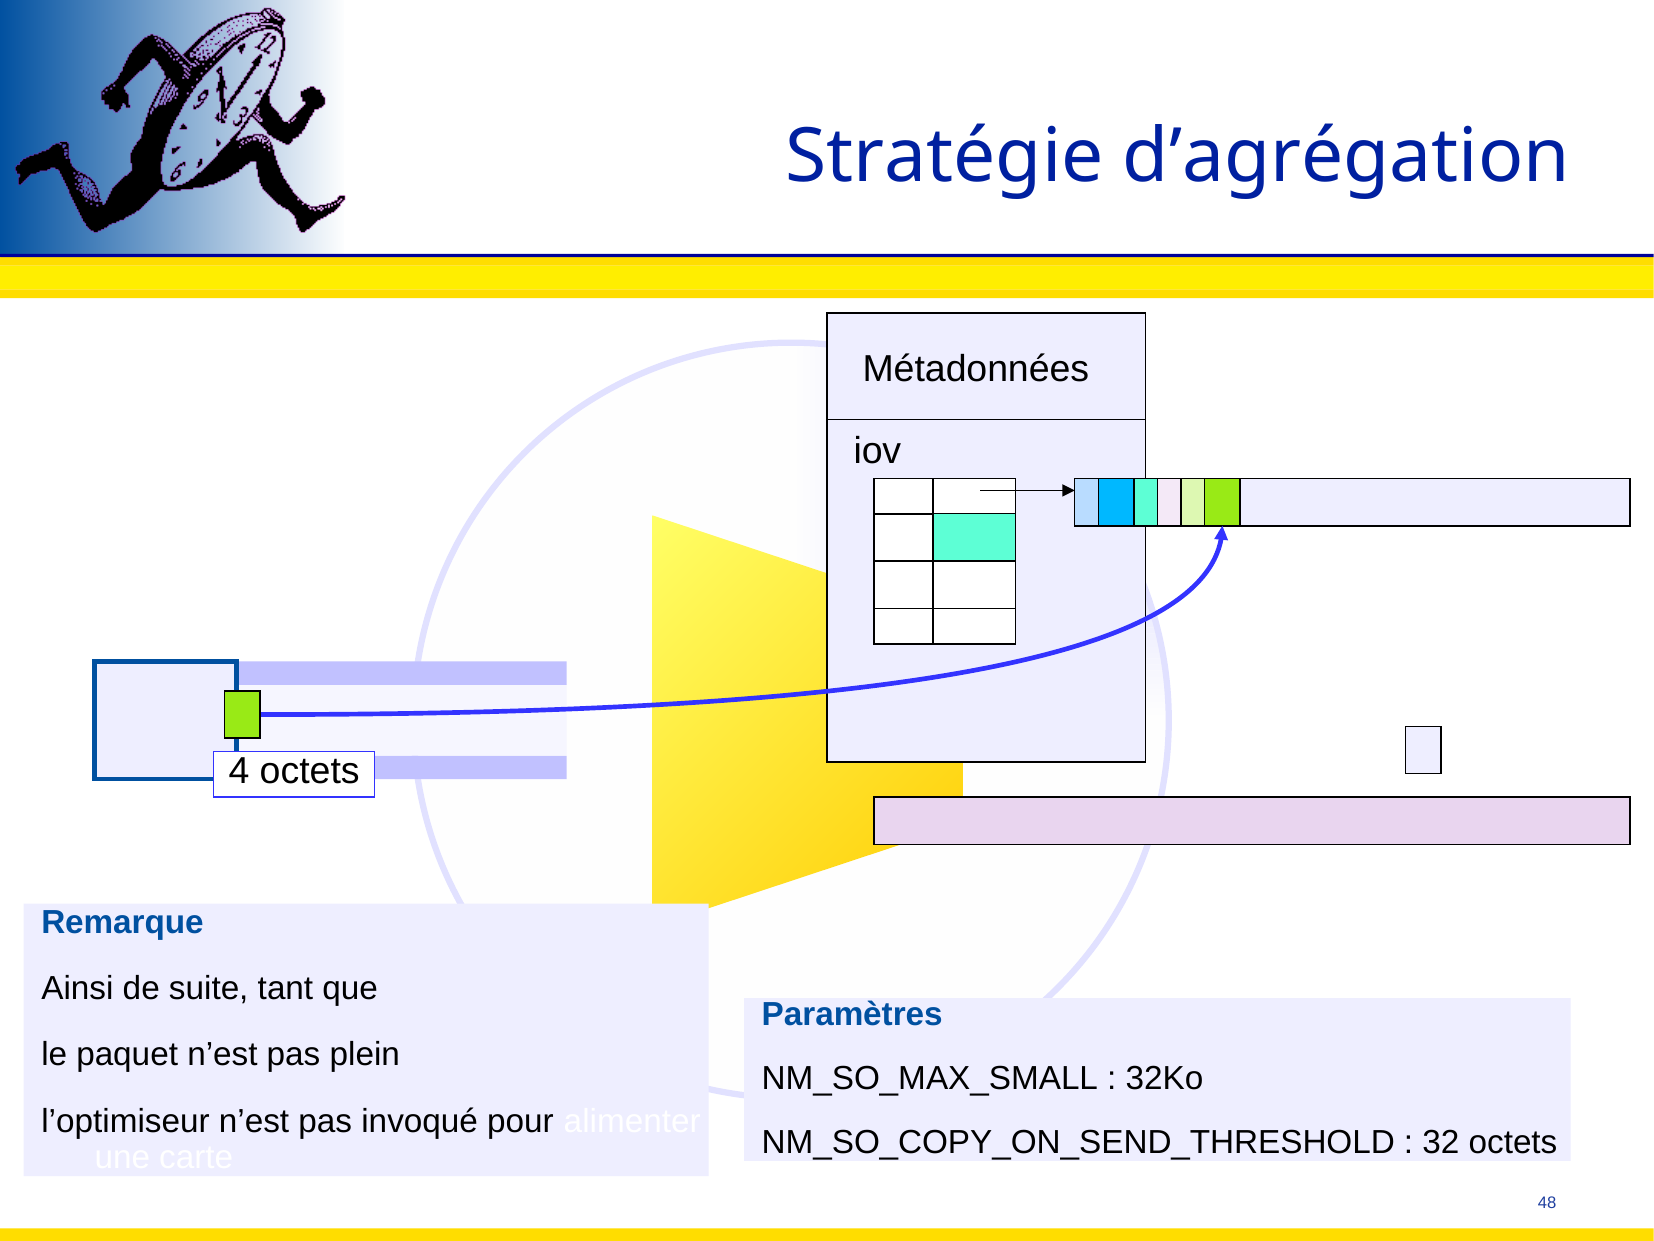

# Stratégie d’agrégation
Métadonnées
iov
4 octets
Remarque
Ainsi de suite, tant que
le paquet n’est pas plein
l’optimiseur n’est pas invoqué pour alimenter une carte
Paramètres
NM_SO_MAX_SMALL : 32Ko
NM_SO_COPY_ON_SEND_THRESHOLD : 32 octets